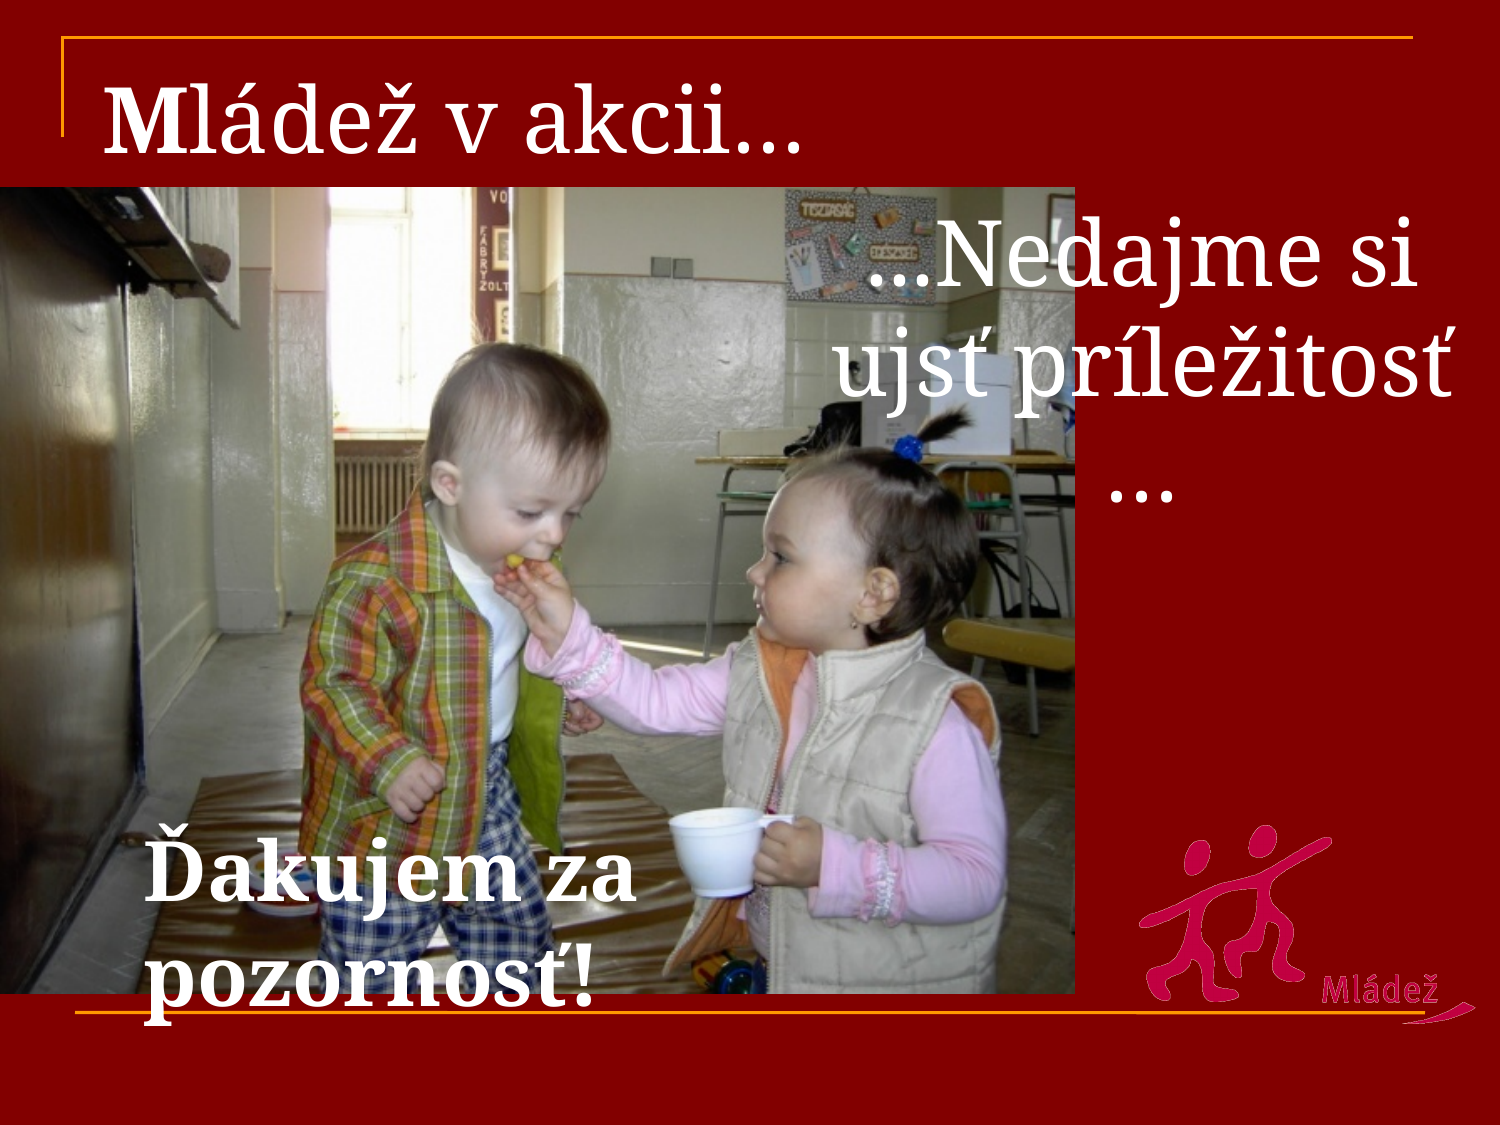

Mládež v akcii…
...Nedajme si ujsť príležitosť …
Ďakujem za pozornosť!